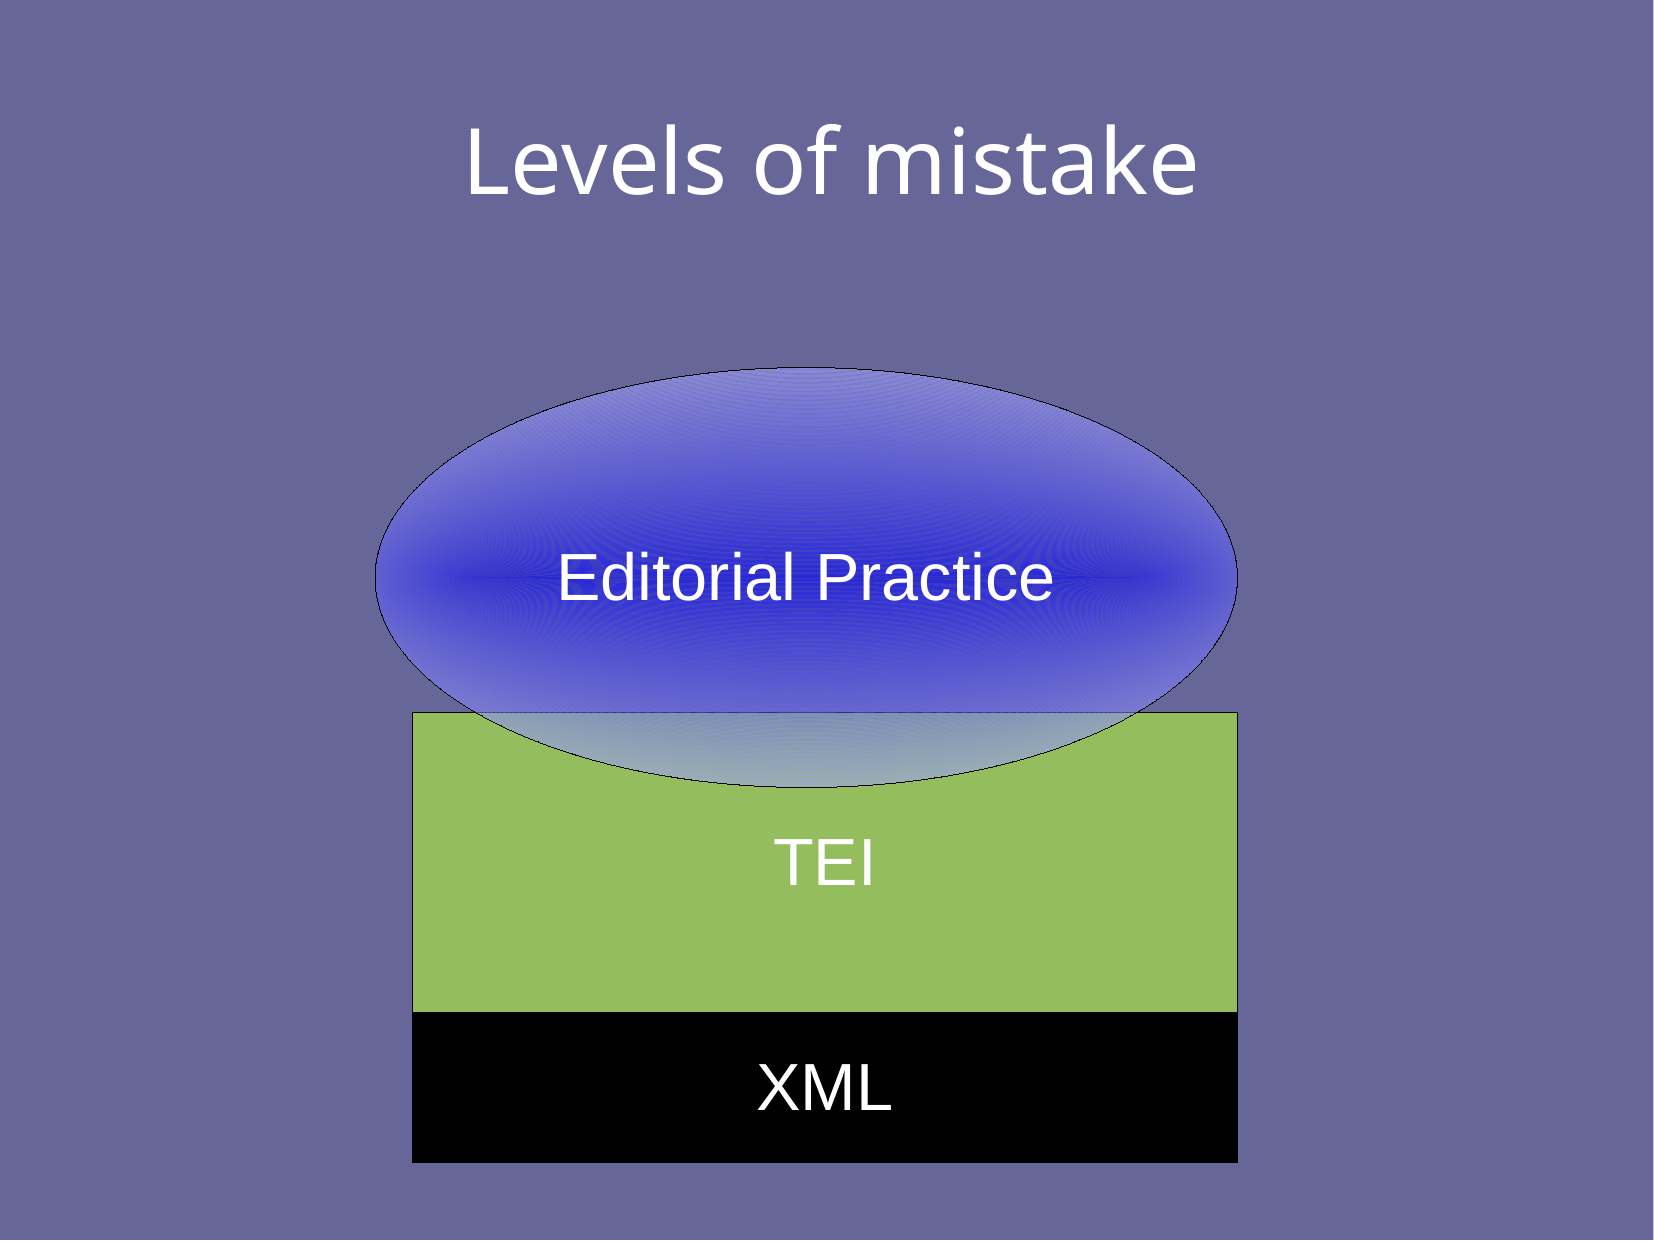

# Levels of mistake
Editorial Practice
TEI
XML